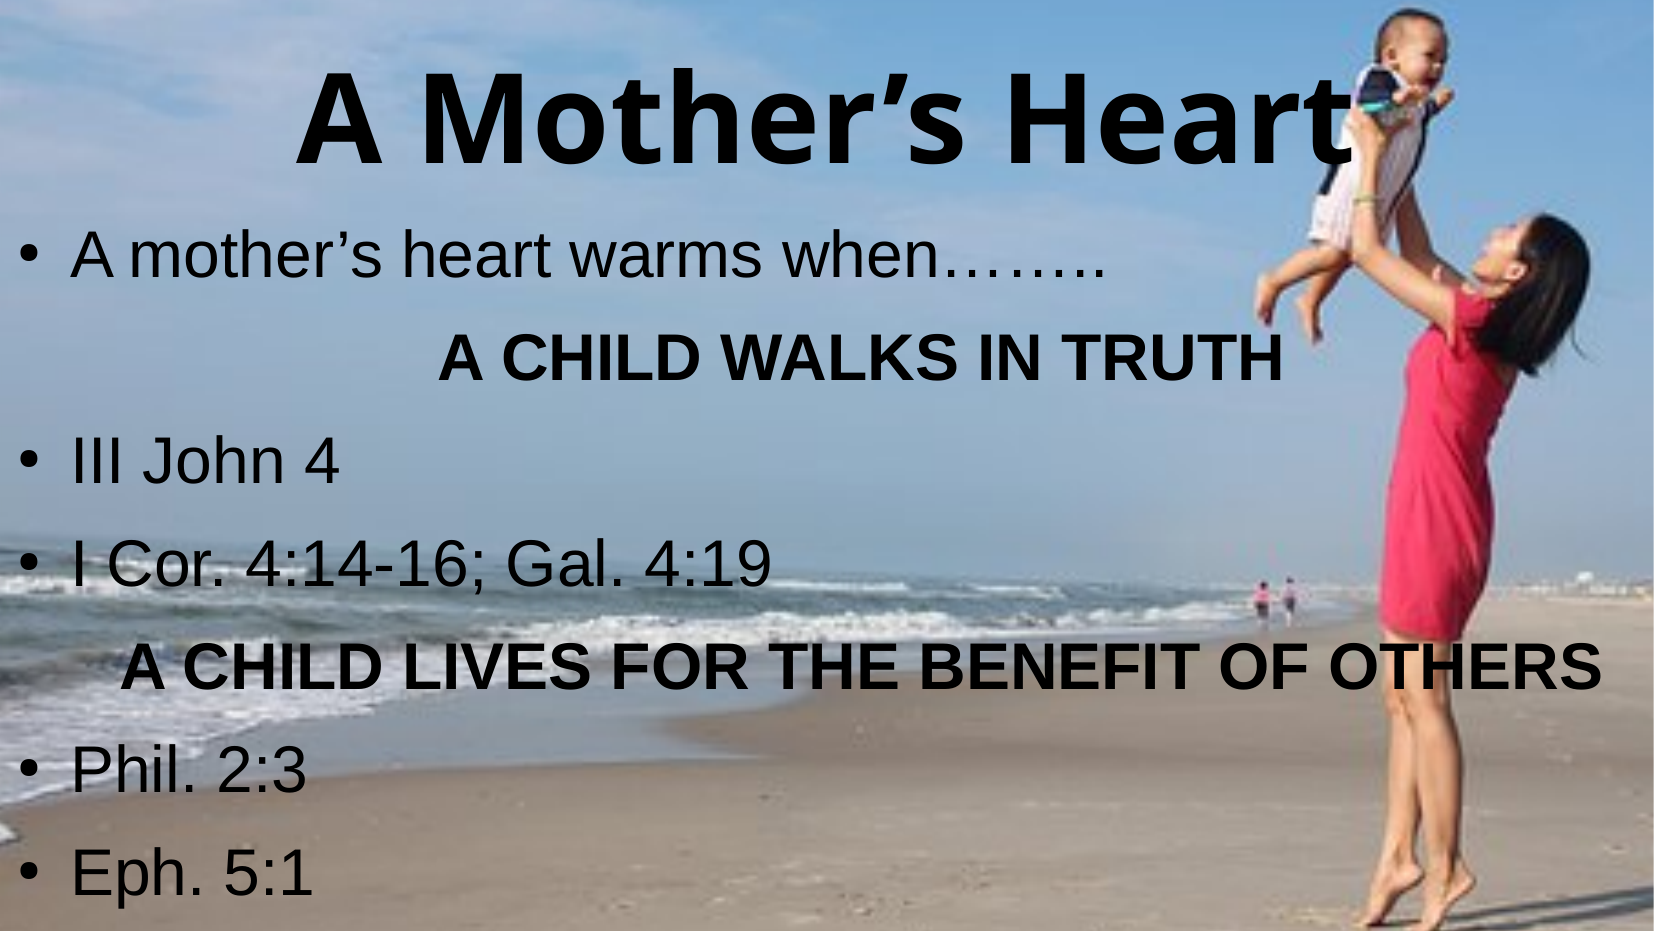

# A Mother’s Heart
A mother’s heart warms when……..
A CHILD WALKS IN TRUTH
III John 4
I Cor. 4:14-16; Gal. 4:19
A CHILD LIVES FOR THE BENEFIT OF OTHERS
Phil. 2:3
Eph. 5:1